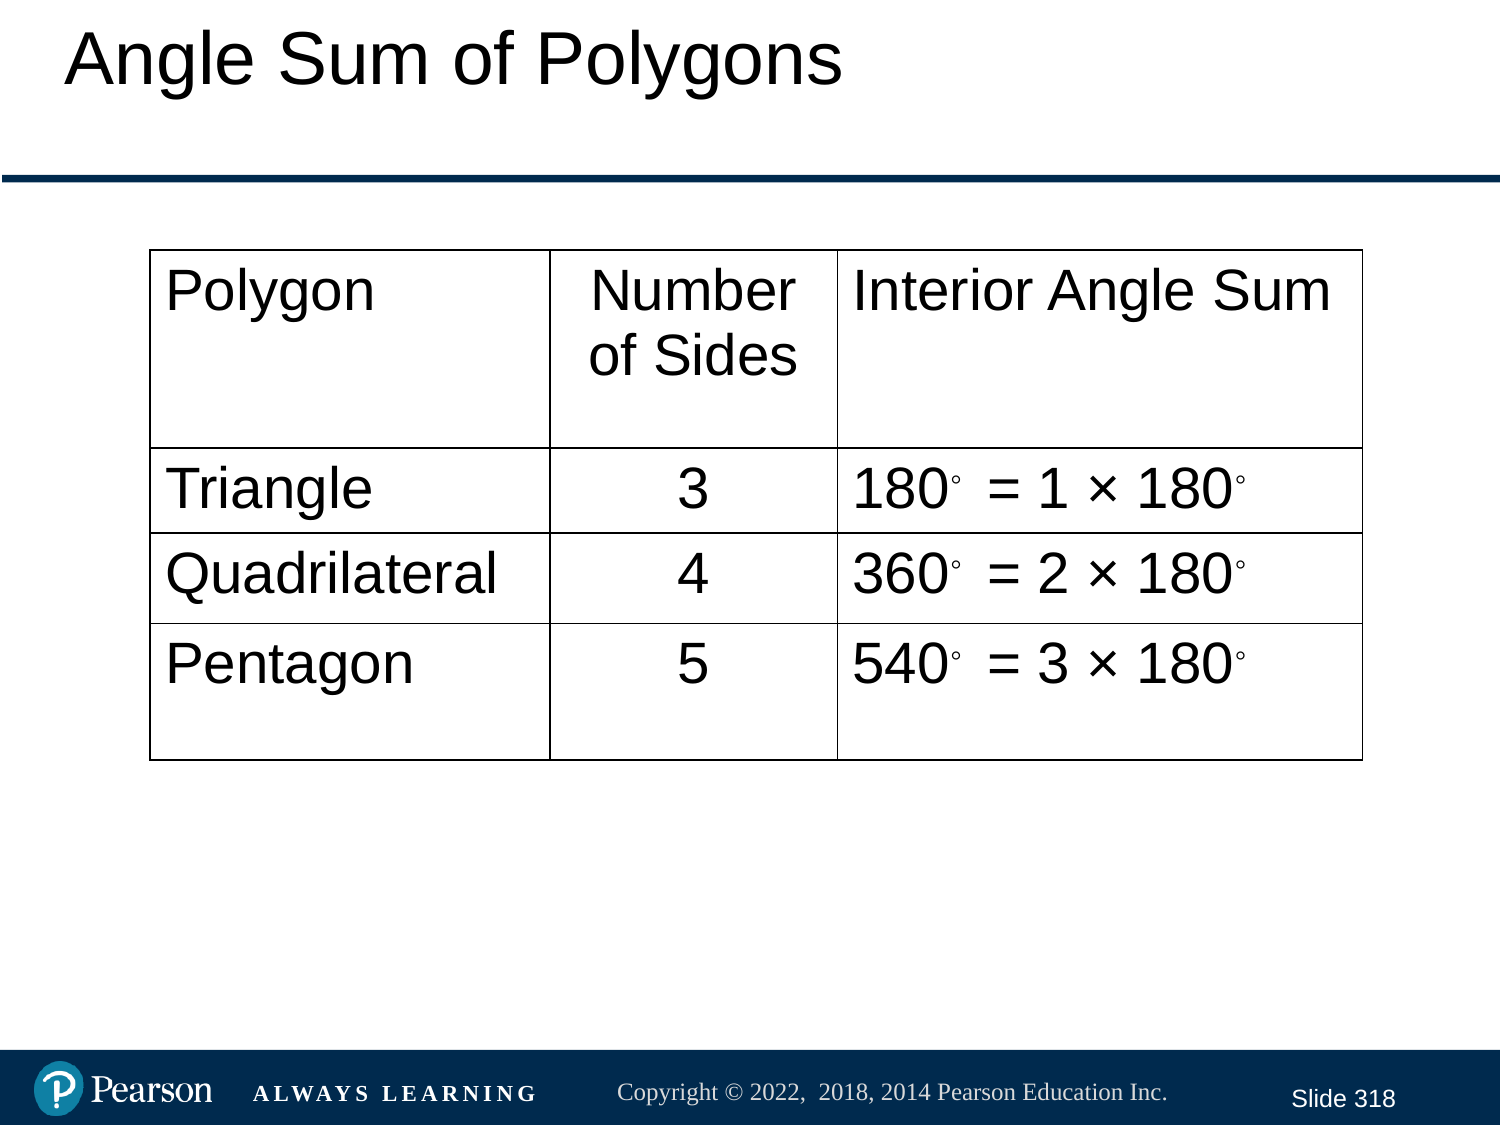

# Angle Sum of Polygons
| Polygon | Number of Sides | Interior Angle Sum |
| --- | --- | --- |
| Triangle | 3 | 180◦ = 1 × 180◦ |
| Quadrilateral | 4 | 360◦ = 2 × 180◦ |
| Pentagon | 5 | 540◦ = 3 × 180◦ |